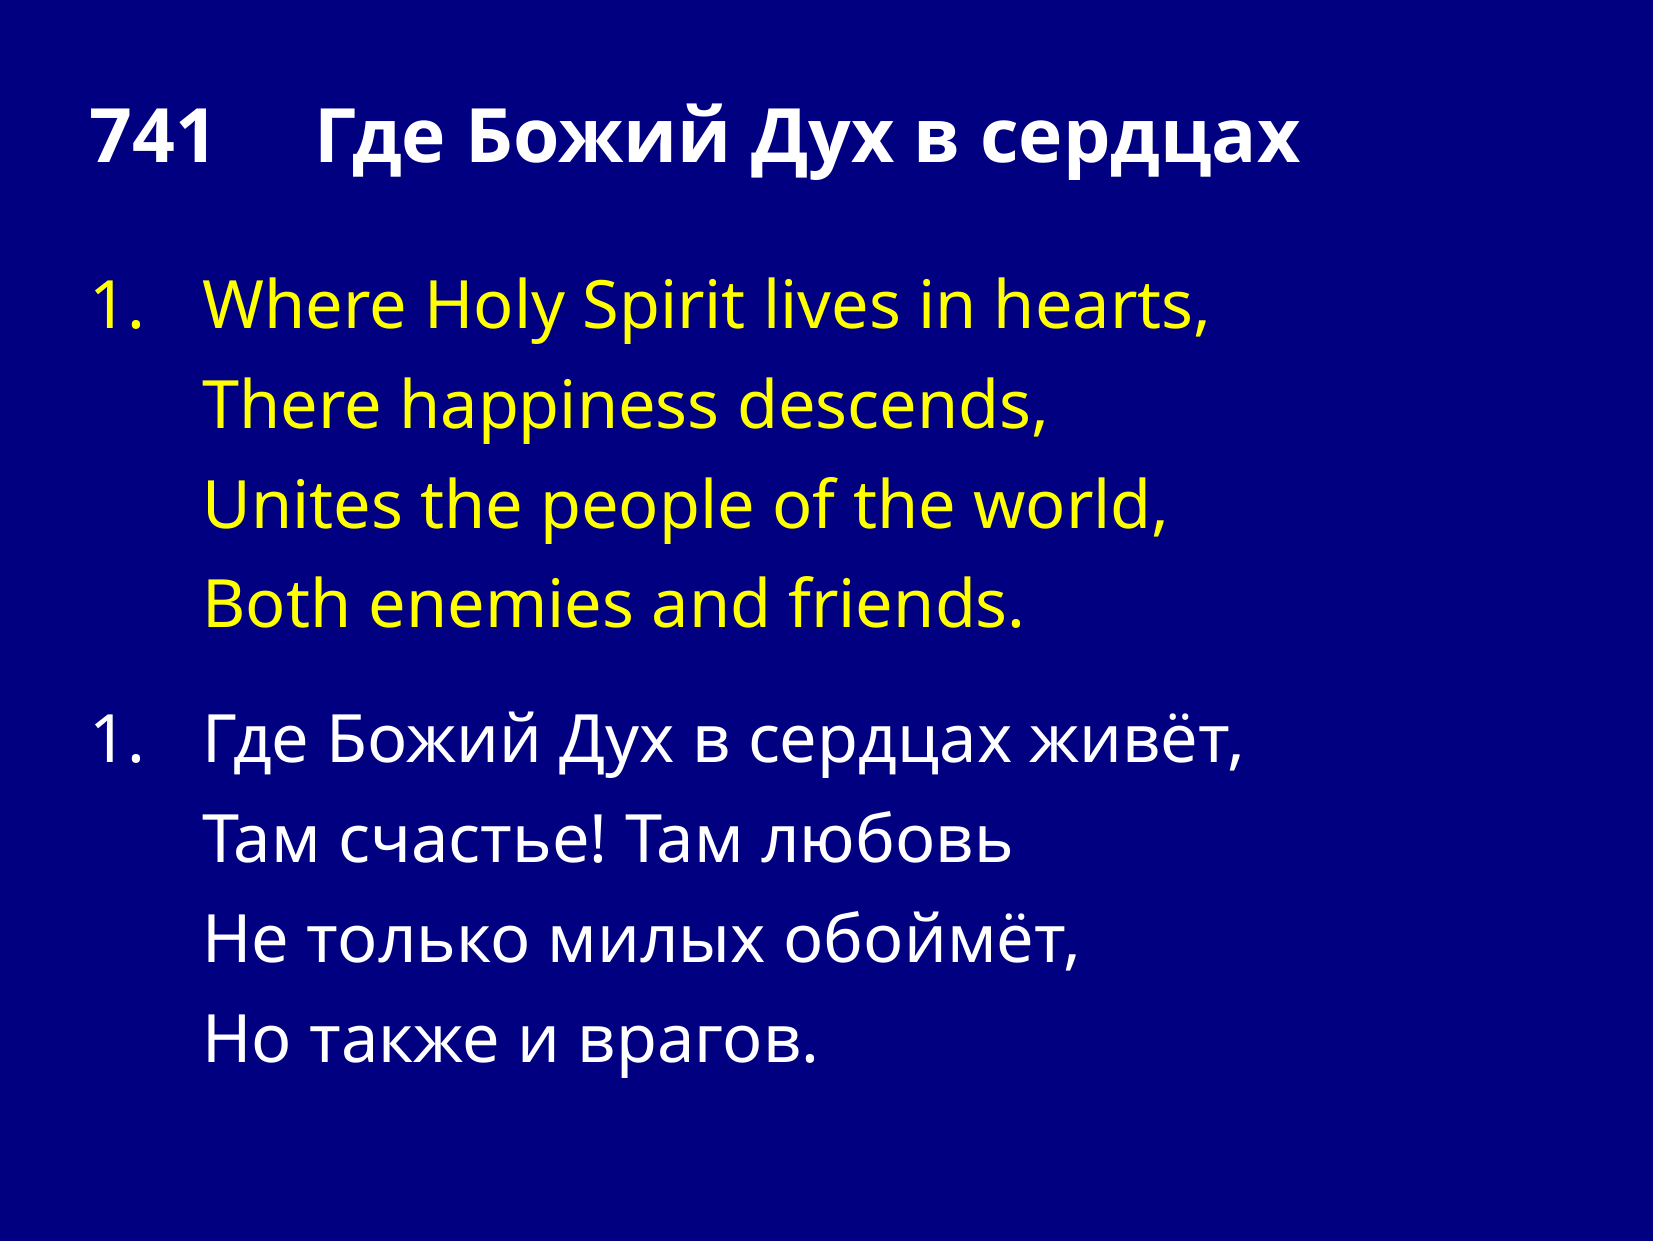

741	Где Божий Дух в сердцах
1.	Where Holy Spirit lives in hearts,
	There happiness descends,
	Unites the people of the world,
	Both enemies and friends.
1.	Где Божий Дух в сердцах живёт,
	Там счастье! Там любовь
	Не только милых обоймёт,
	Но также и врагов.